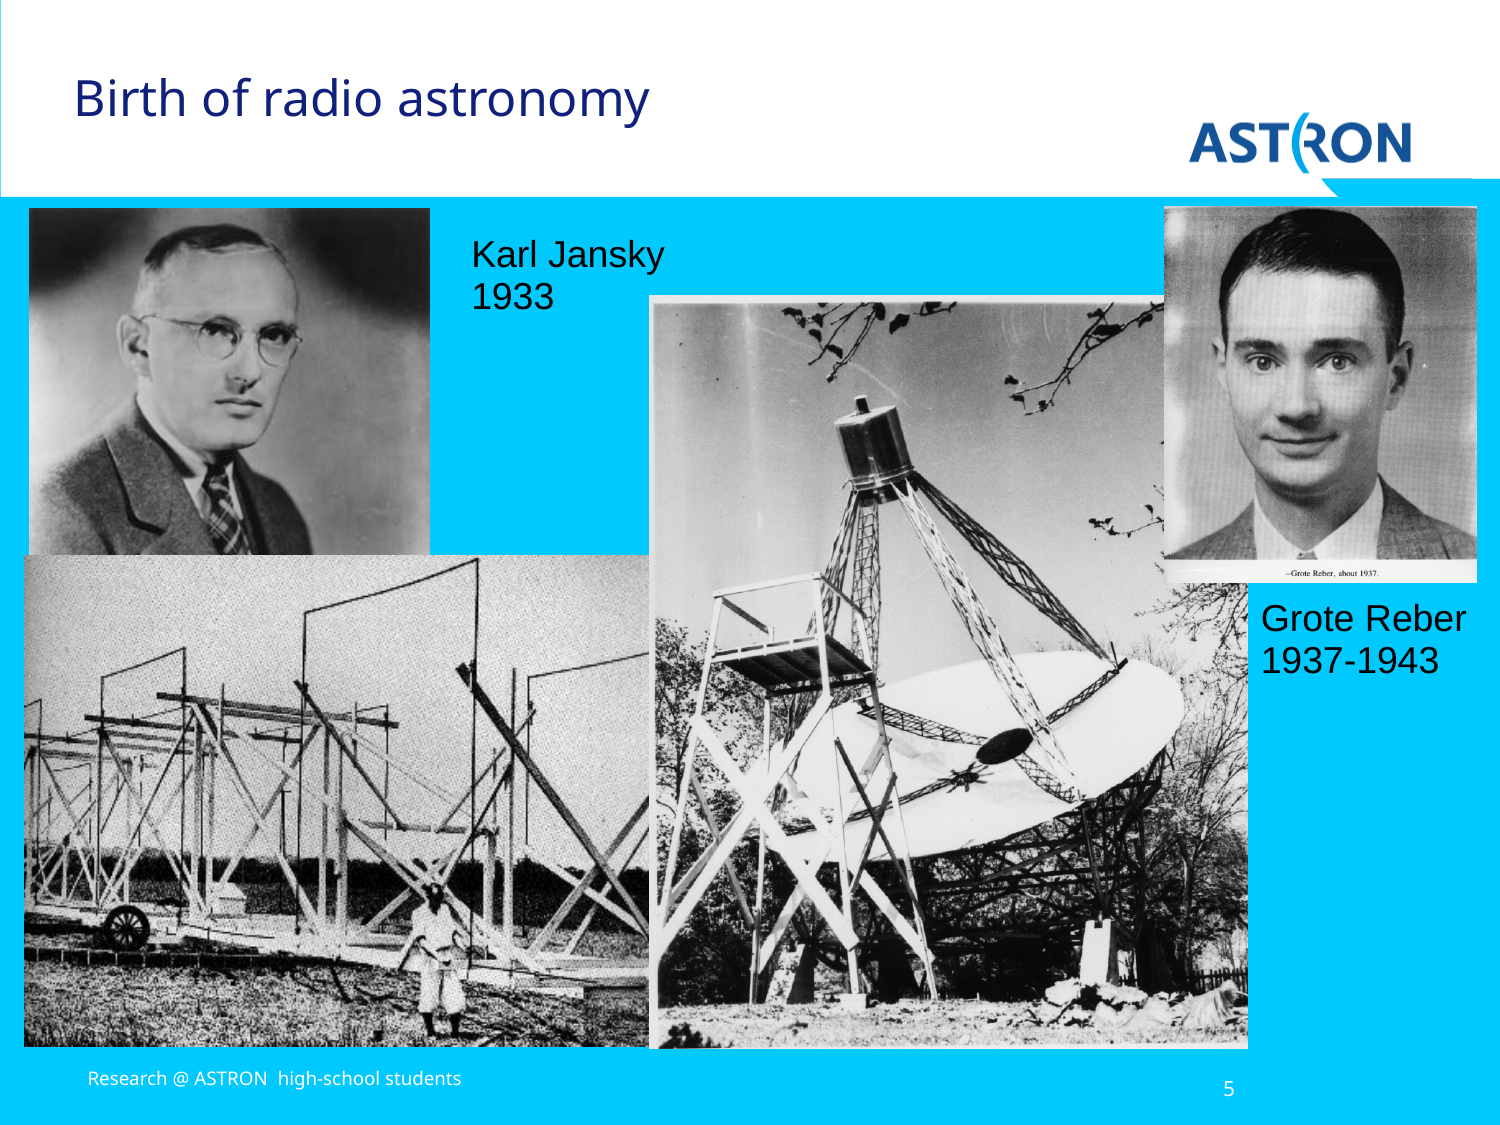

Birth of radio astronomy
Karl Jansky
1933
Grote Reber
1937-1943
Research @ ASTRON high-school students